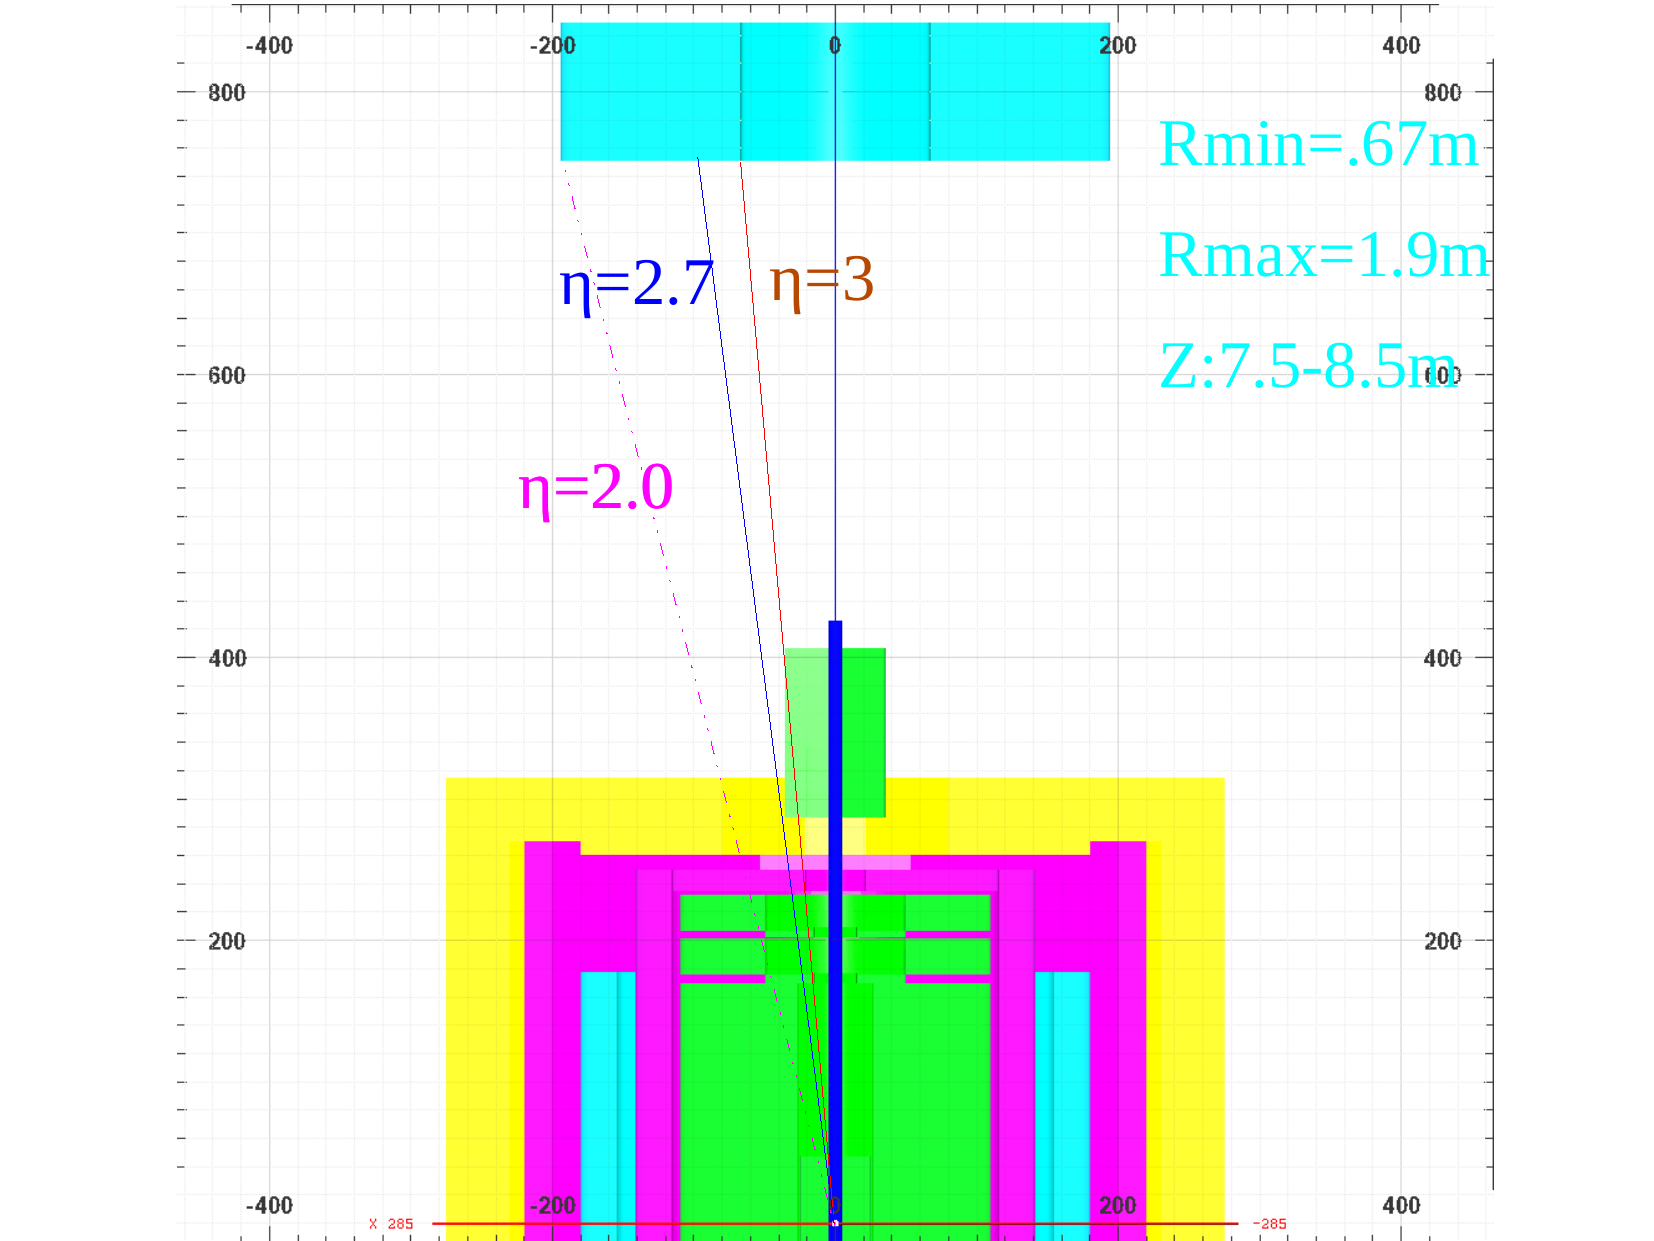

Rmin=.67m
Rmax=1.9m
Z:7.5-8.5m
η=3
η=2.7
η=2.0
η=2.0